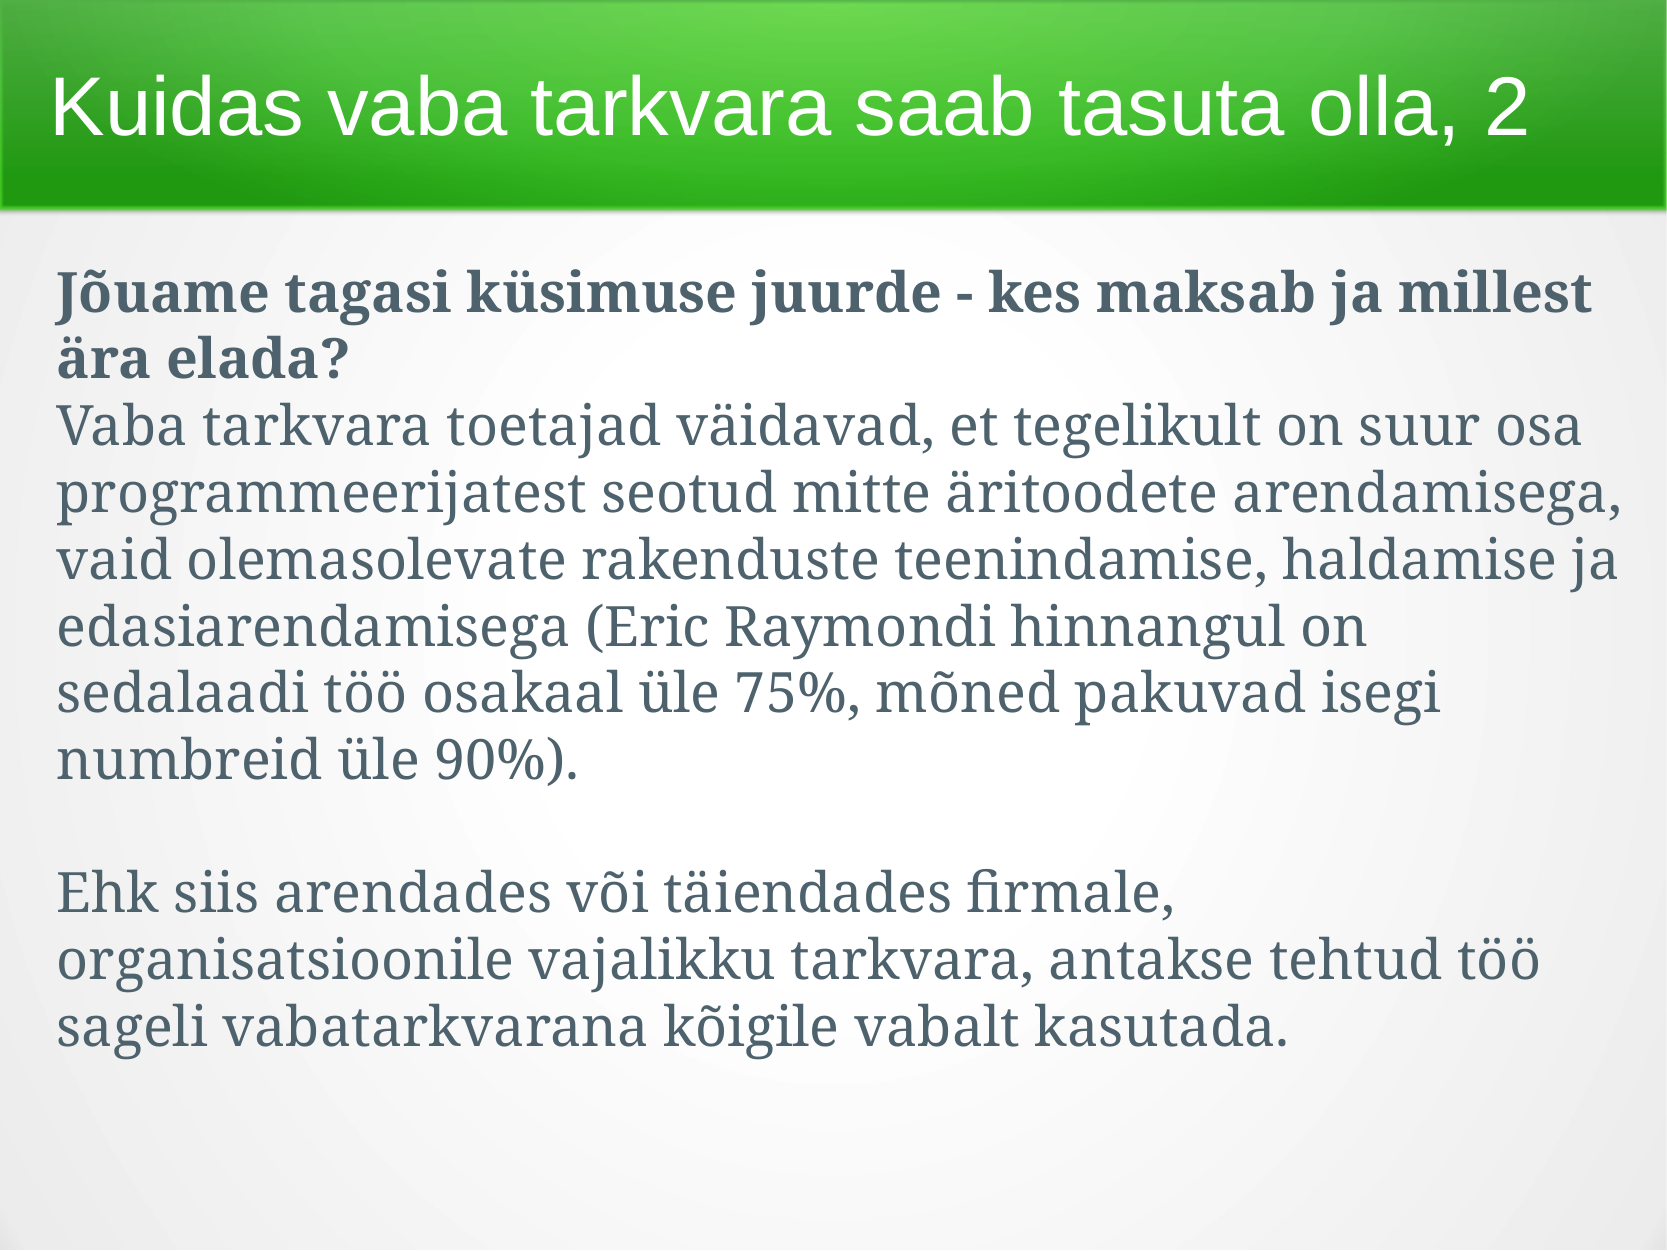

# Kuidas vaba tarkvara saab tasuta olla, 2
Jõuame tagasi küsimuse juurde - kes maksab ja millest ära elada?
Vaba tarkvara toetajad väidavad, et tegelikult on suur osa programmeerijatest seotud mitte äritoodete arendamisega, vaid olemasolevate rakenduste teenindamise, haldamise ja edasiarendamisega (Eric Raymondi hinnangul on sedalaadi töö osakaal üle 75%, mõned pakuvad isegi numbreid üle 90%).
Ehk siis arendades või täiendades firmale, organisatsioonile vajalikku tarkvara, antakse tehtud töö sageli vabatarkvarana kõigile vabalt kasutada.